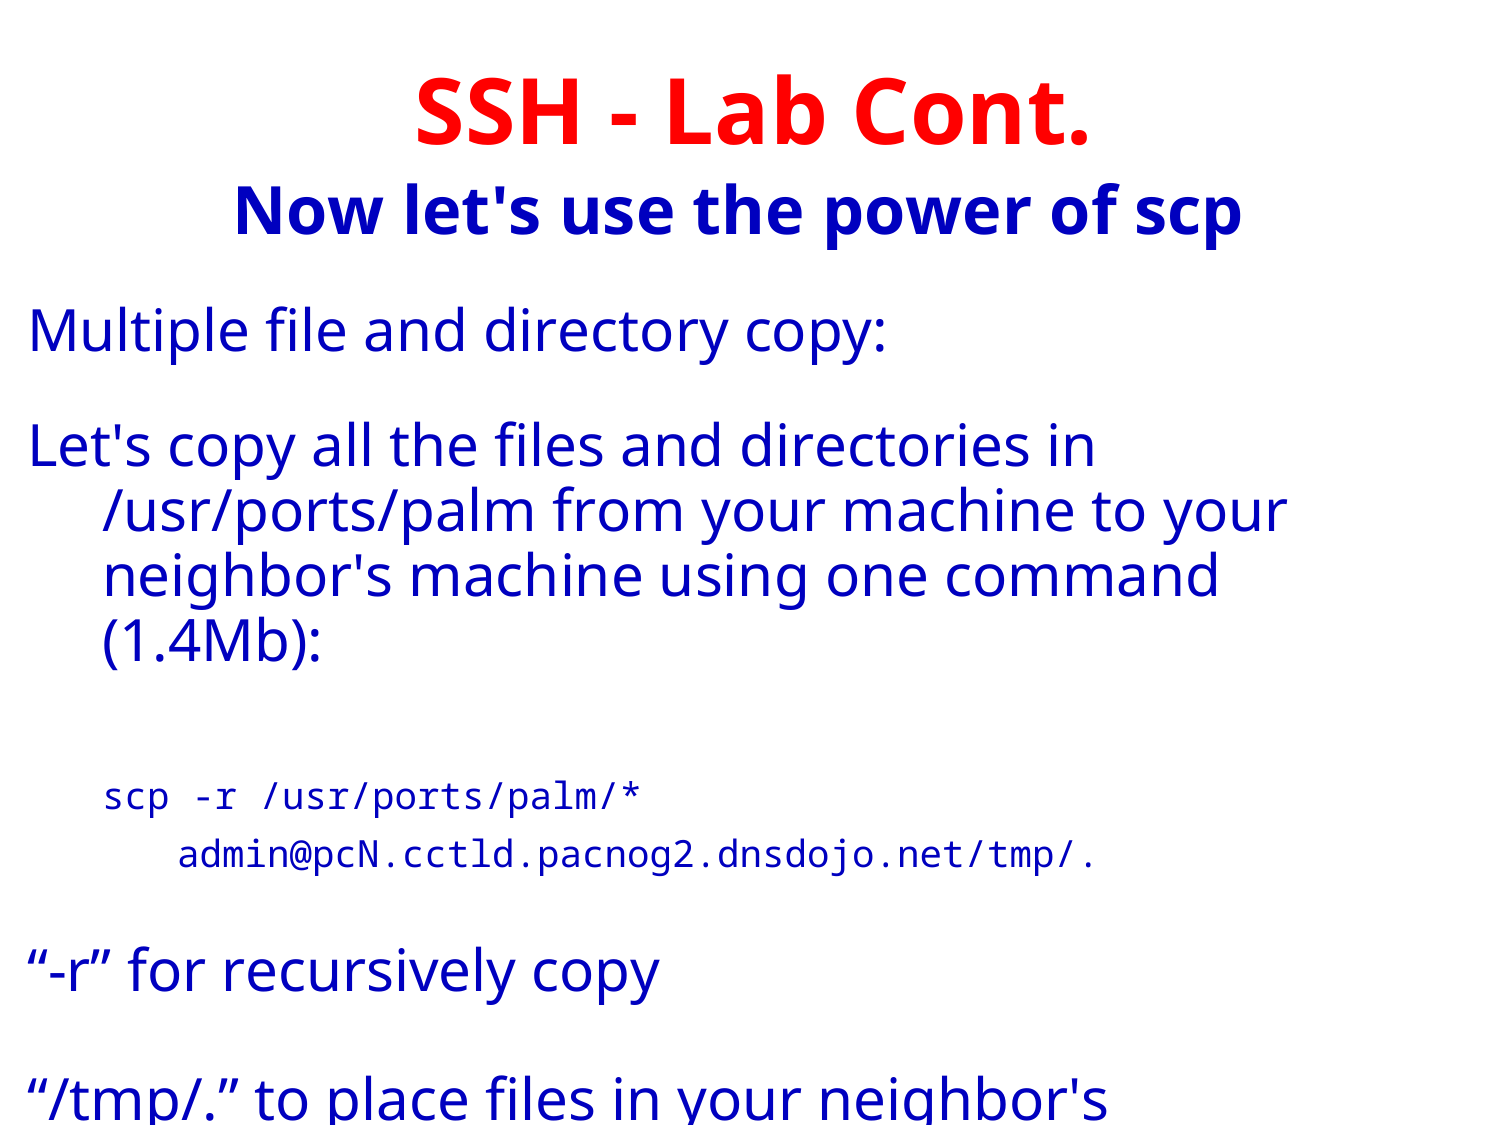

SSH - Lab Cont.
# Now let's use the power of scp
Multiple file and directory copy:
Let's copy all the files and directories in
/usr/ports/palm from your machine to your neighbor's machine using one command (1.4Mb):
scp -r /usr/ports/palm/* admin@pcN.cctld.pacnog2.dnsdojo.net/tmp/.
“-r” for recursively copy
“/tmp/.” to place files in your neighbor's
/tmp directory.